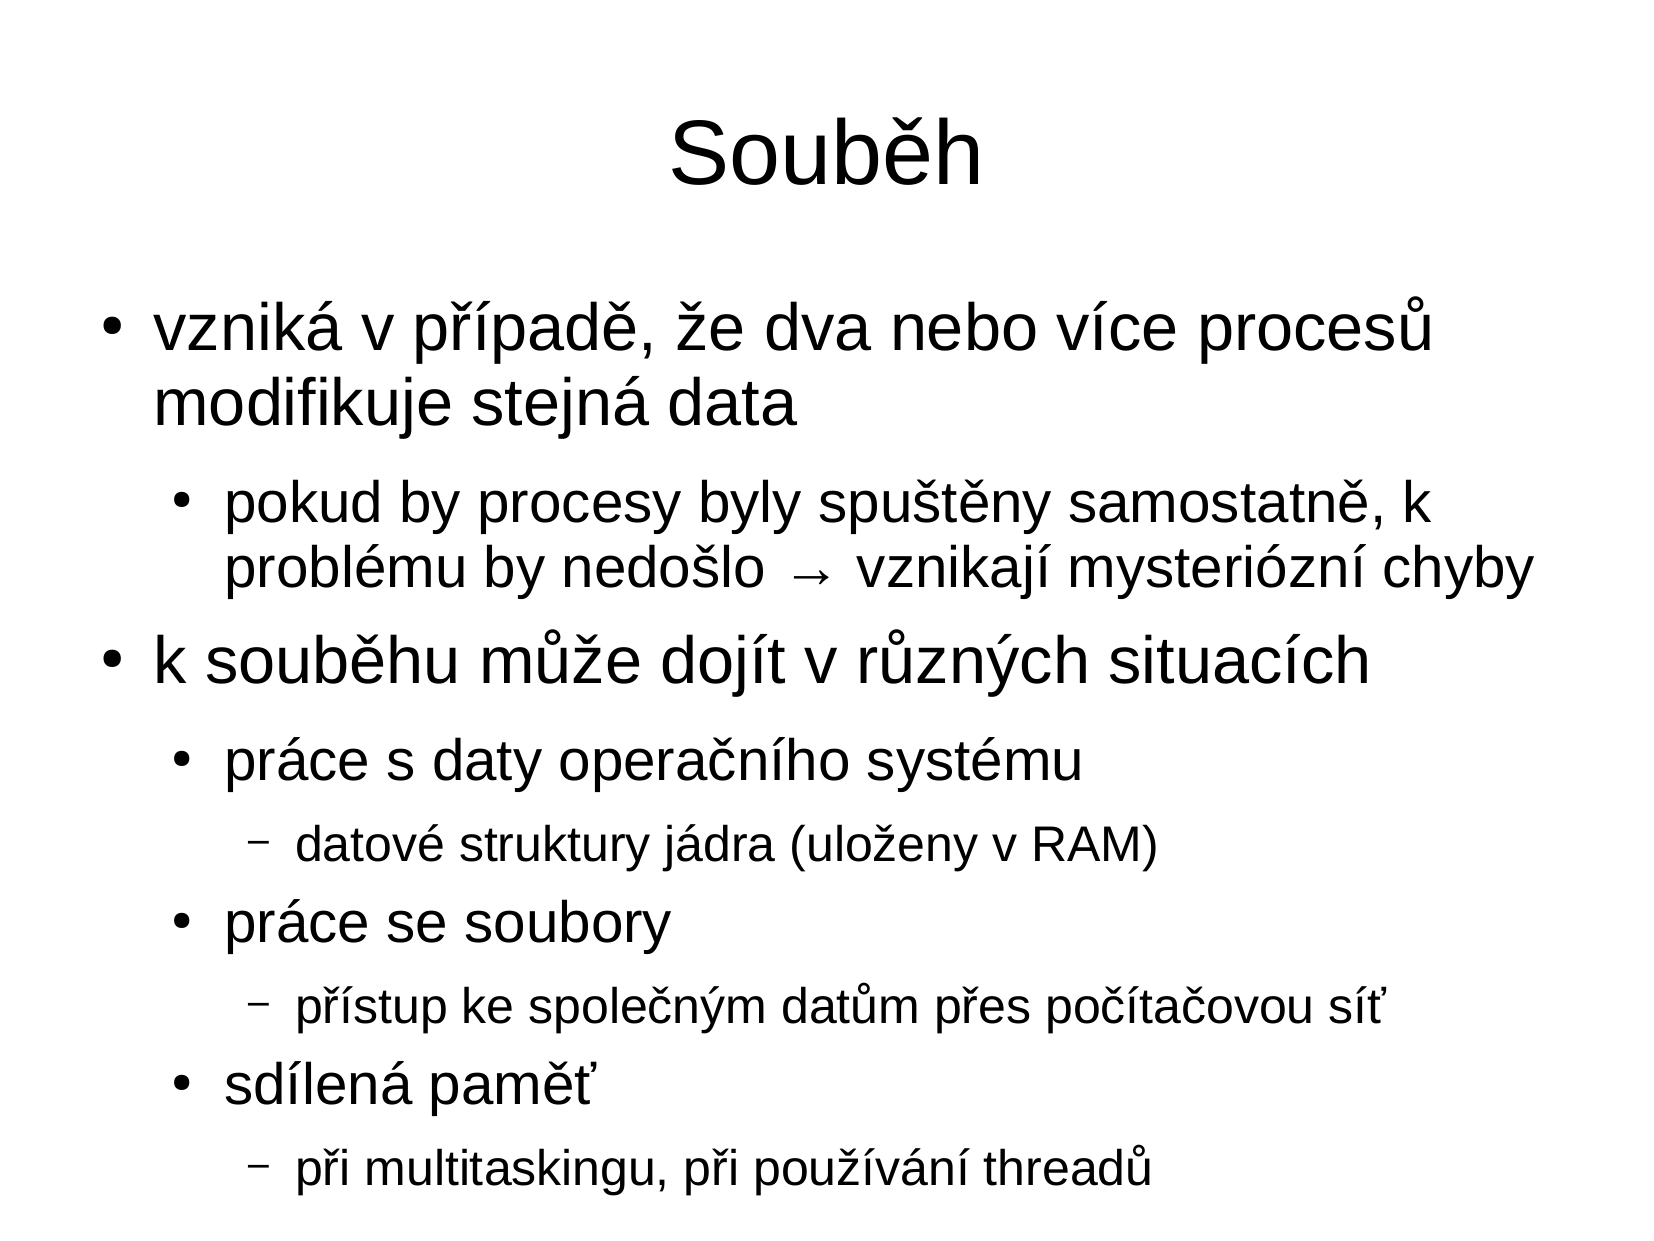

# Souběh
vzniká v případě, že dva nebo více procesů modifikuje stejná data
pokud by procesy byly spuštěny samostatně, k problému by nedošlo → vznikají mysteriózní chyby
k souběhu může dojít v různých situacích
práce s daty operačního systému
datové struktury jádra (uloženy v RAM)
práce se soubory
přístup ke společným datům přes počítačovou síť
sdílená paměť
při multitaskingu, při používání threadů